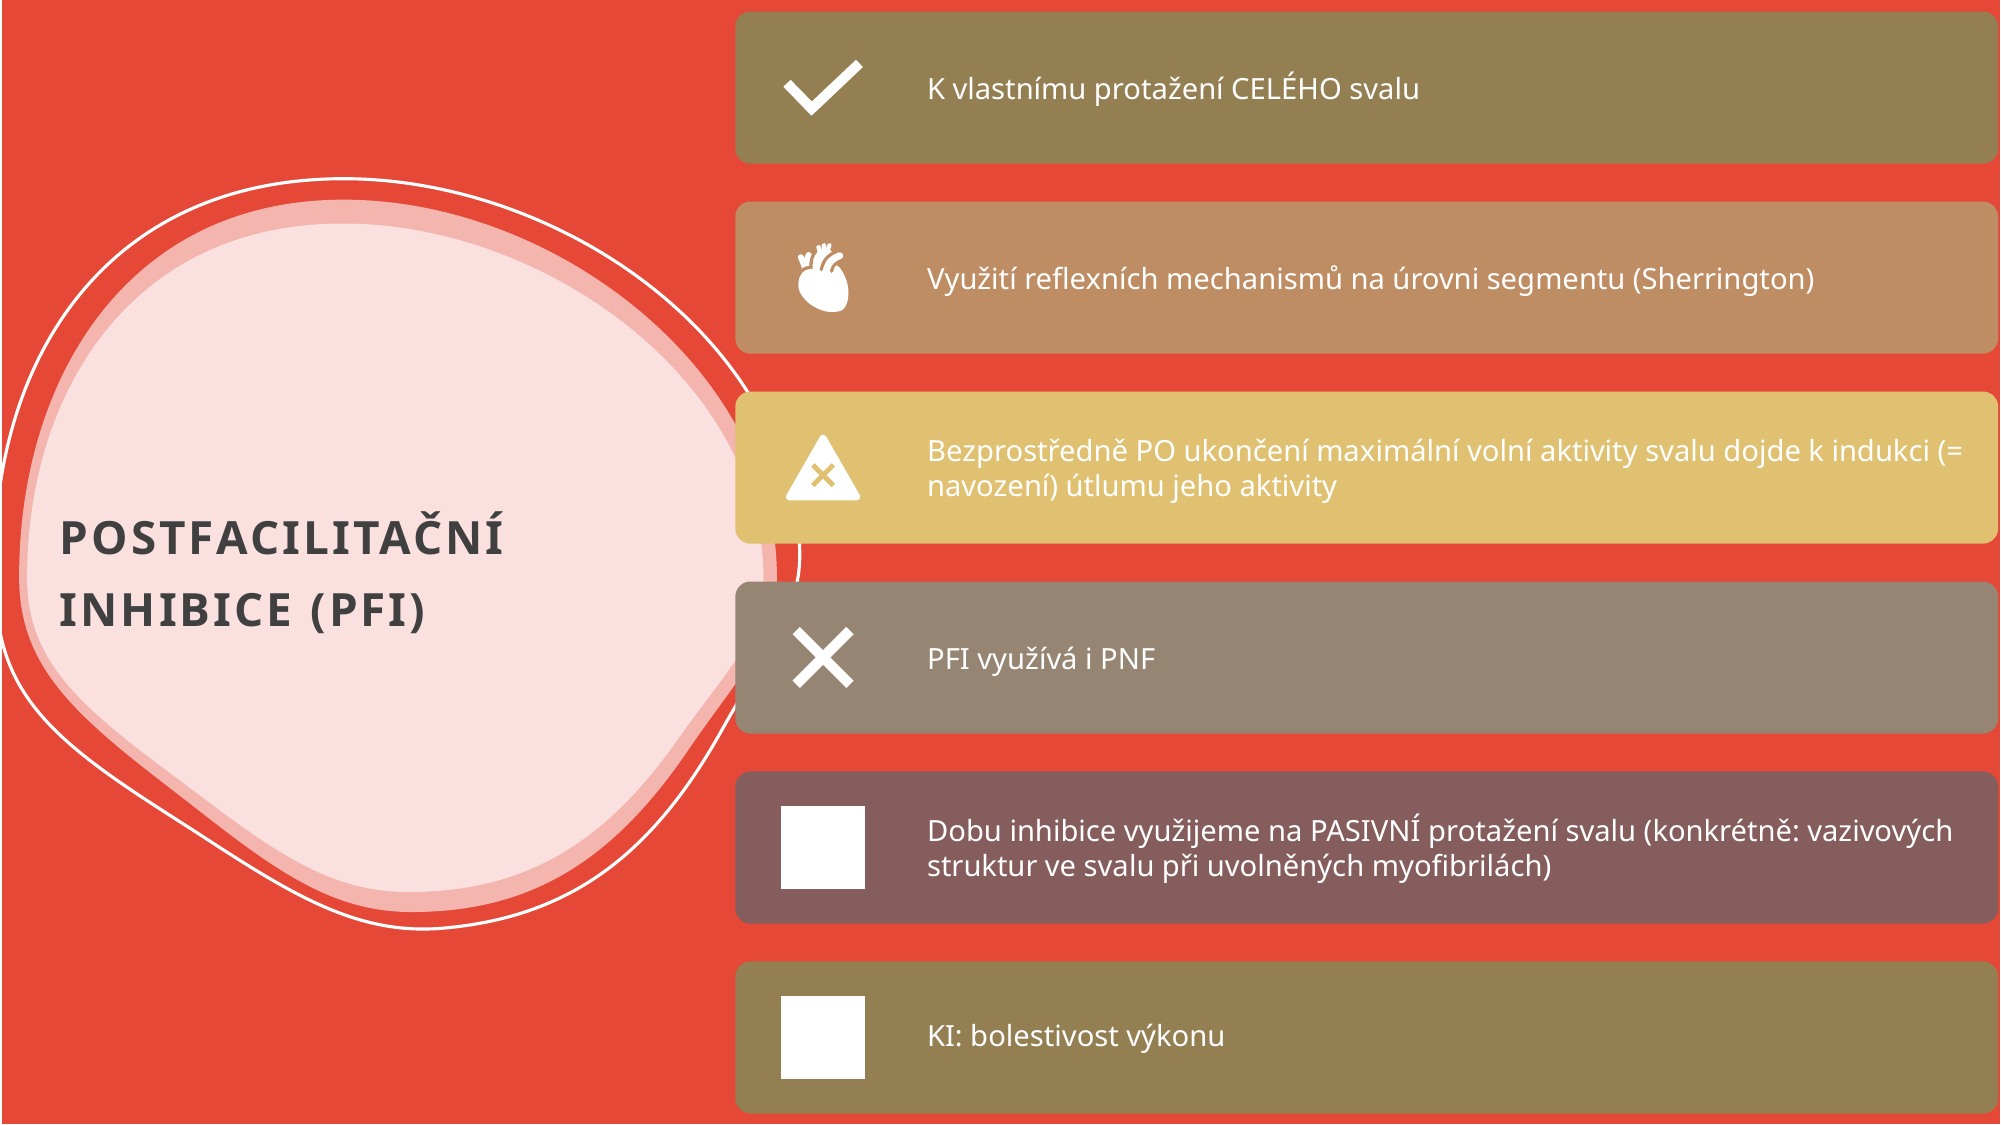

K vlastnímu protažení CELÉHO svalu
Využití reflexních mechanismů na úrovni segmentu (Sherrington)
Bezprostředně PO ukončení maximální volní aktivity svalu dojde k indukci (= navození) útlumu jeho aktivity
PFI využívá i PNF
Dobu inhibice využijeme na PASIVNÍ protažení svalu (konkrétně: vazivových struktur ve svalu při uvolněných myofibrilách)
KI: bolestivost výkonu
# POSTFACILITAČNÍ INHIBICE (PFI)